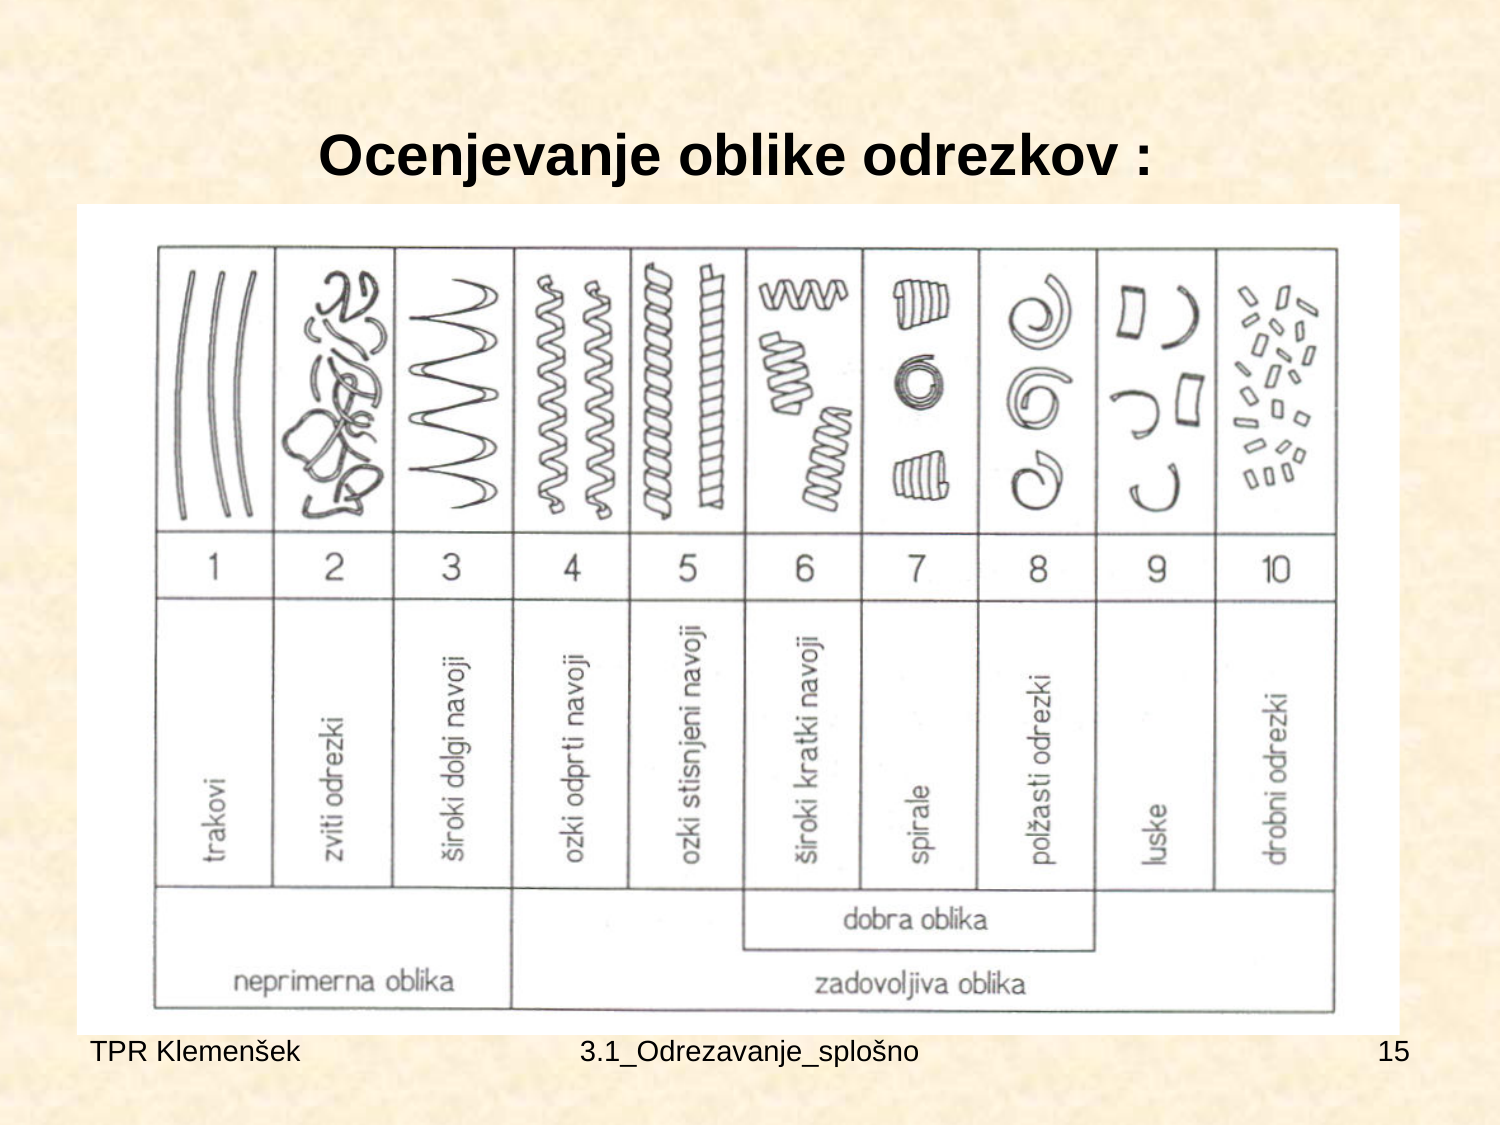

Ocenjevanje oblike odrezkov :
TPR Klemenšek
3.1_Odrezavanje_splošno
10